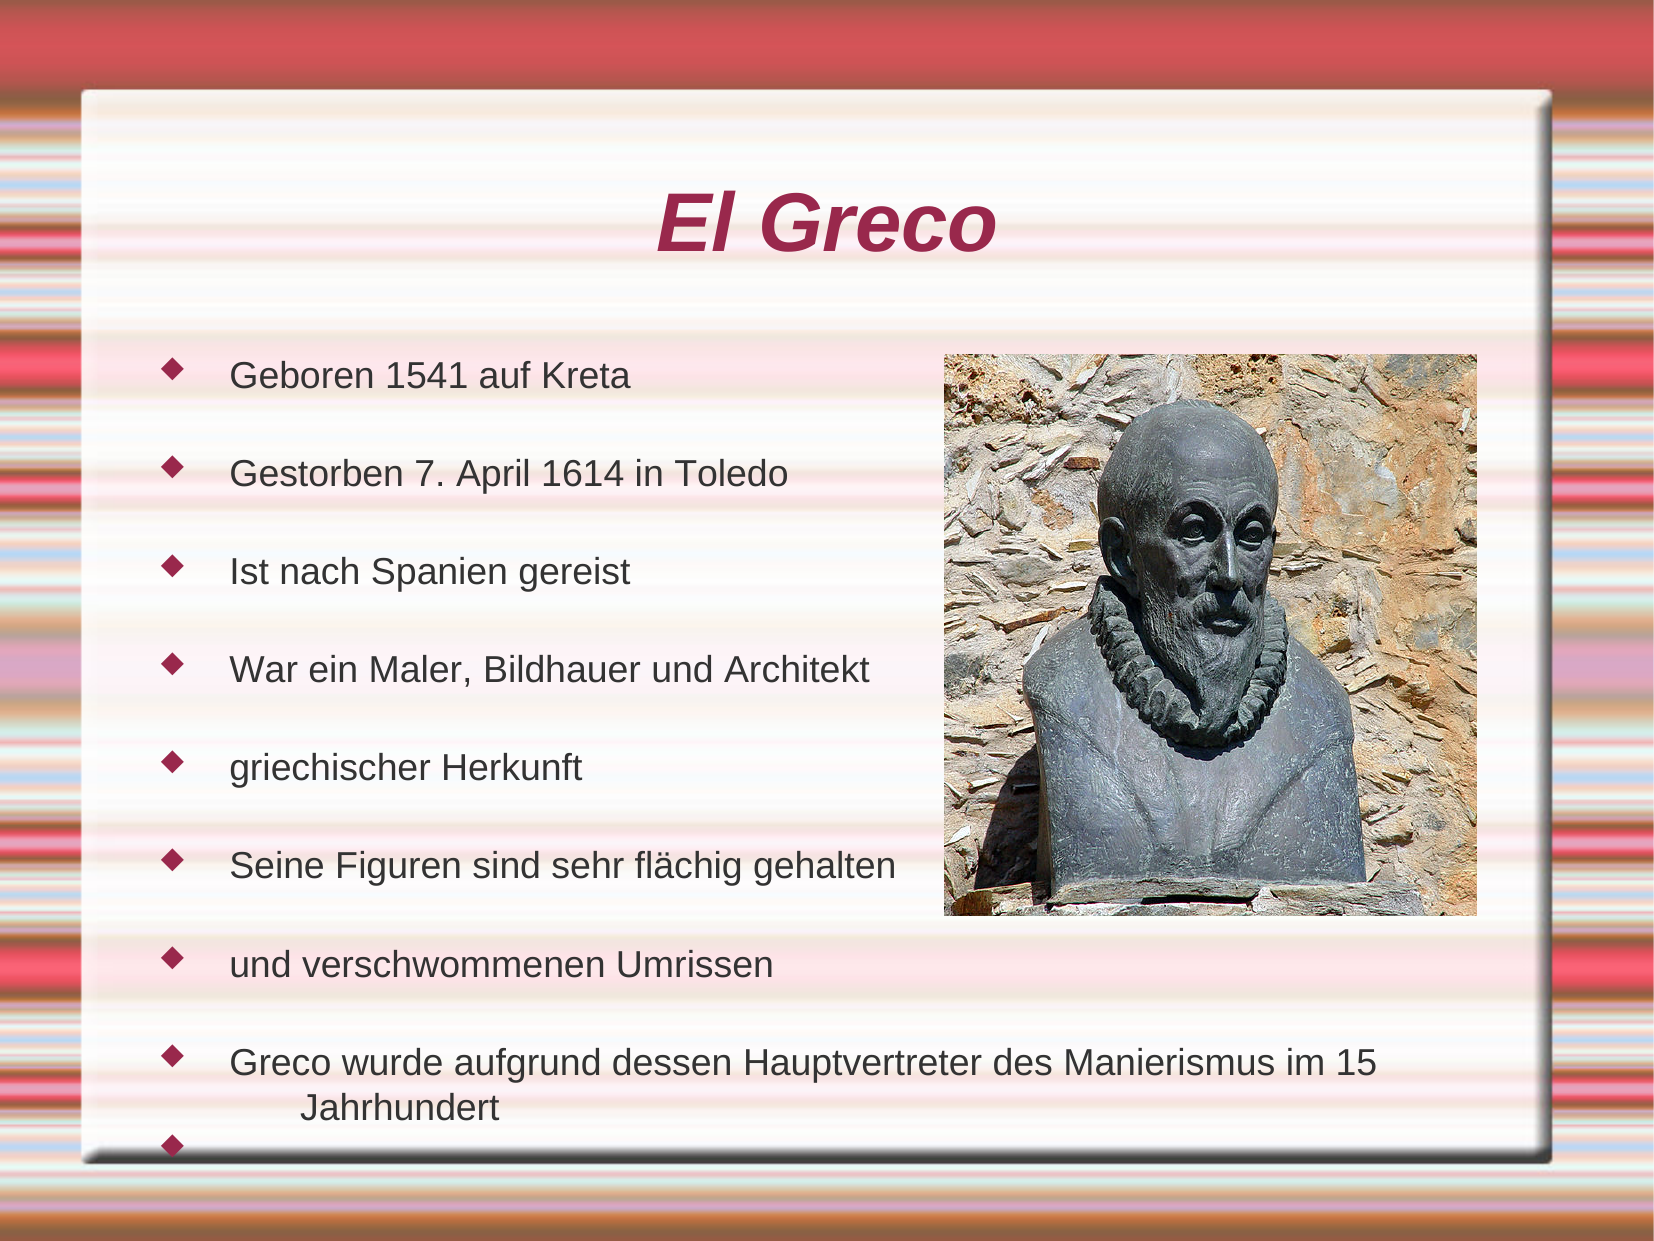

# El Greco
Geboren 1541 auf Kreta
Gestorben 7. April 1614 in Toledo
Ist nach Spanien gereist
War ein Maler, Bildhauer und Architekt
griechischer Herkunft
Seine Figuren sind sehr flächig gehalten
und verschwommenen Umrissen
Greco wurde aufgrund dessen Hauptvertreter des Manierismus im 15 Jahrhundert